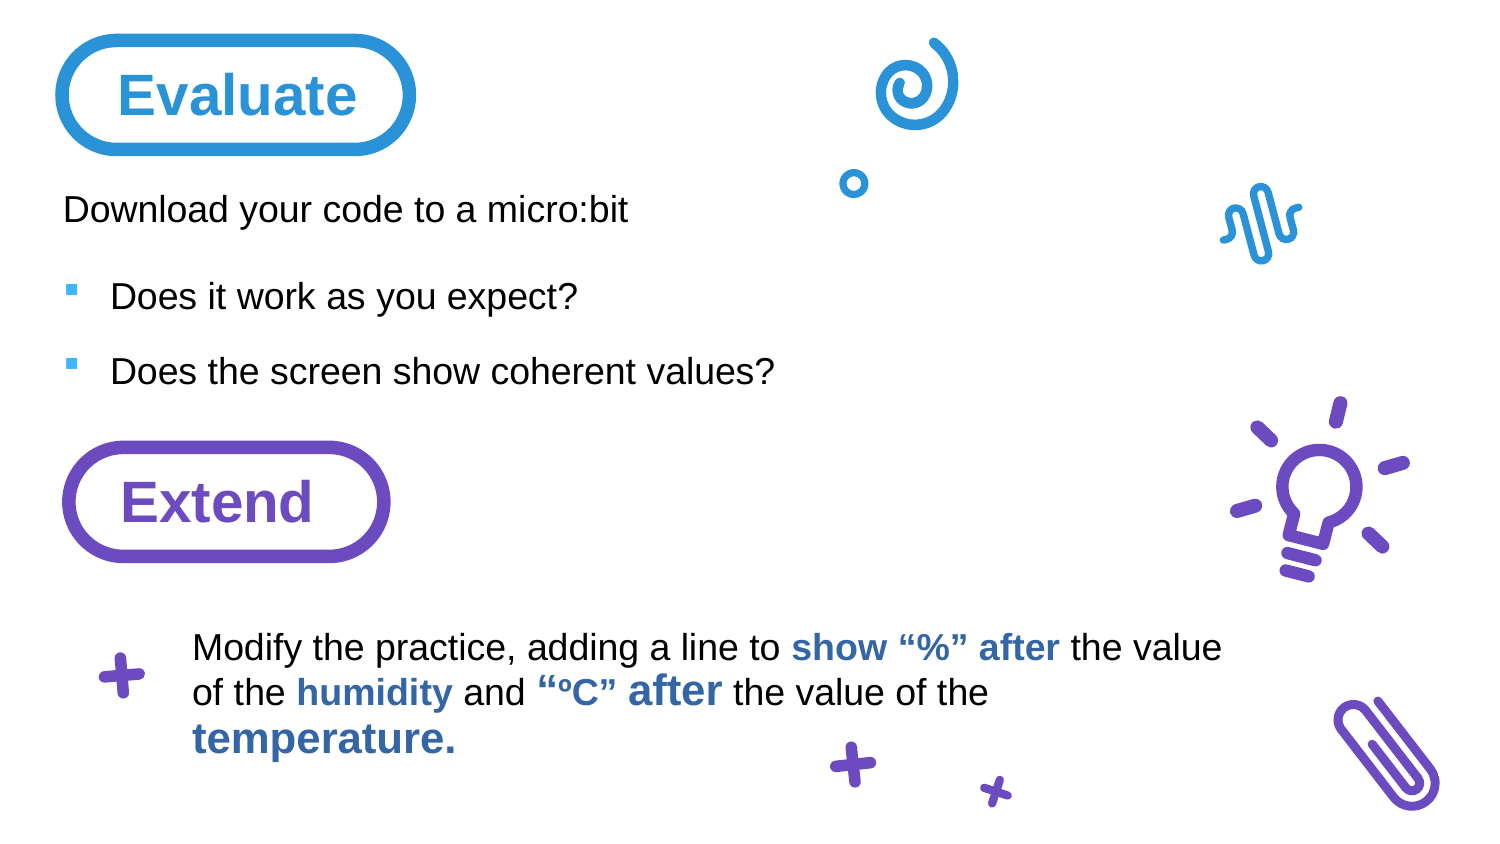

# Evaluate
Download your code to a micro:bit
Does it work as you expect?
Does the screen show coherent values?
Extend
Modify the practice, adding a line to show “%” after the value of the humidity and “ºC” after the value of the temperature.